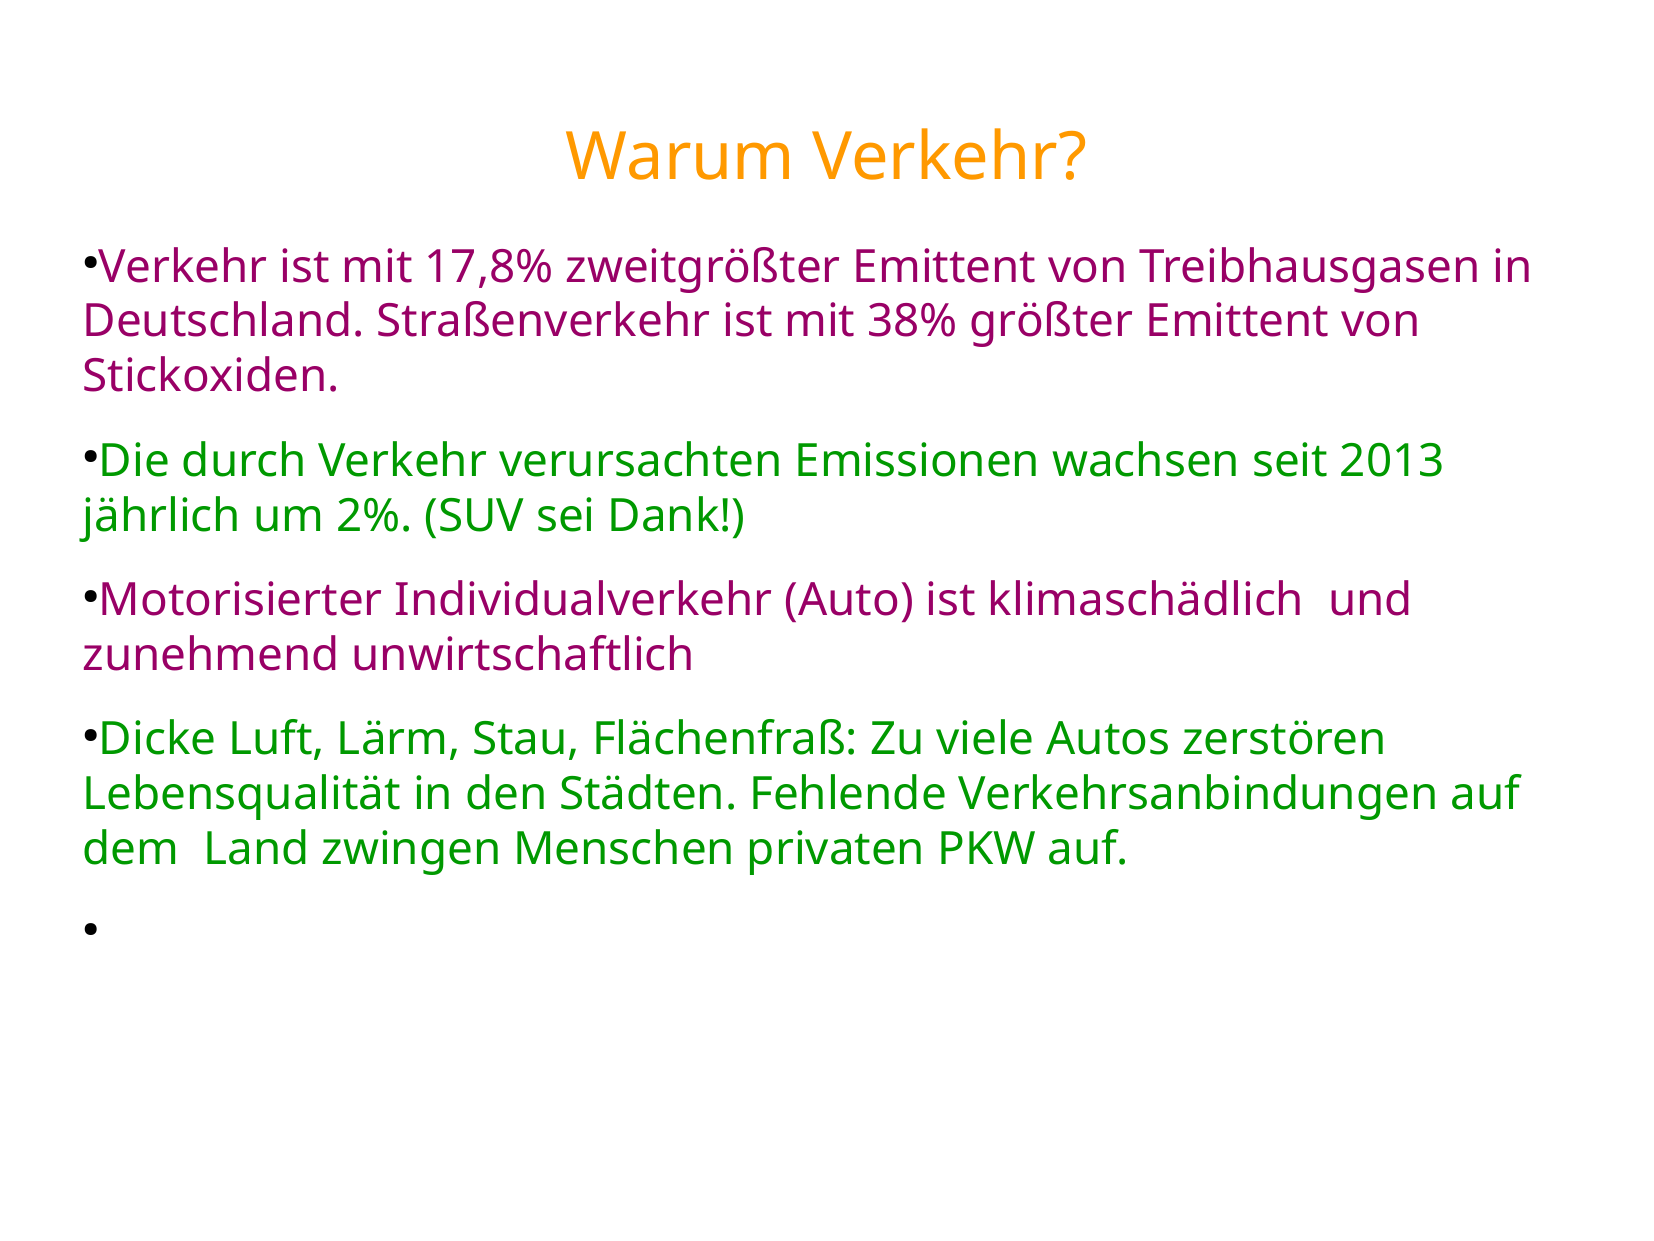

# Warum Verkehr?
Verkehr ist mit 17,8% zweitgrößter Emittent von Treibhausgasen in Deutschland. Straßenverkehr ist mit 38% größter Emittent von Stickoxiden.
Die durch Verkehr verursachten Emissionen wachsen seit 2013 jährlich um 2%. (SUV sei Dank!)
Motorisierter Individualverkehr (Auto) ist klimaschädlich und zunehmend unwirtschaftlich
Dicke Luft, Lärm, Stau, Flächenfraß: Zu viele Autos zerstören Lebensqualität in den Städten. Fehlende Verkehrsanbindungen auf dem Land zwingen Menschen privaten PKW auf.